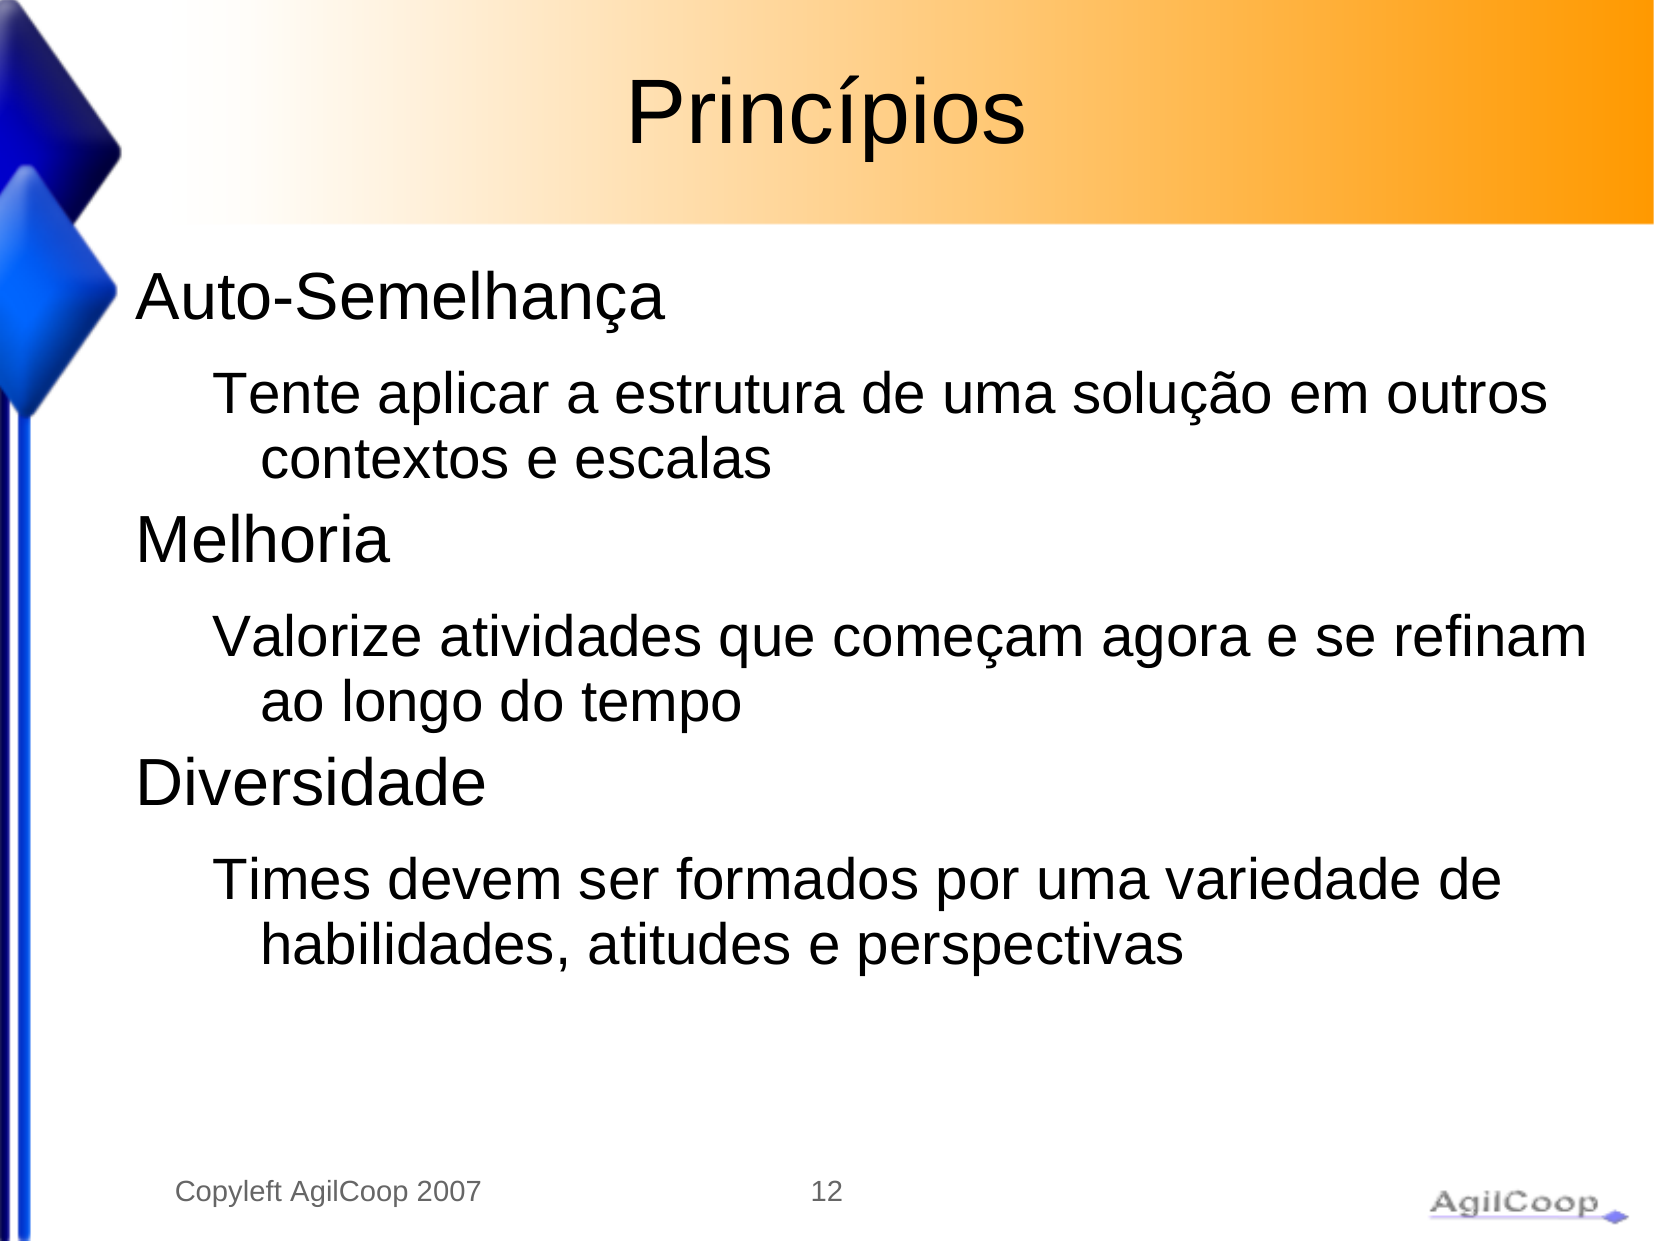

# Princípios
Auto-Semelhança
Tente aplicar a estrutura de uma solução em outros contextos e escalas
Melhoria
Valorize atividades que começam agora e se refinam ao longo do tempo
Diversidade
Times devem ser formados por uma variedade de habilidades, atitudes e perspectivas
Copyleft AgilCoop 2007
12